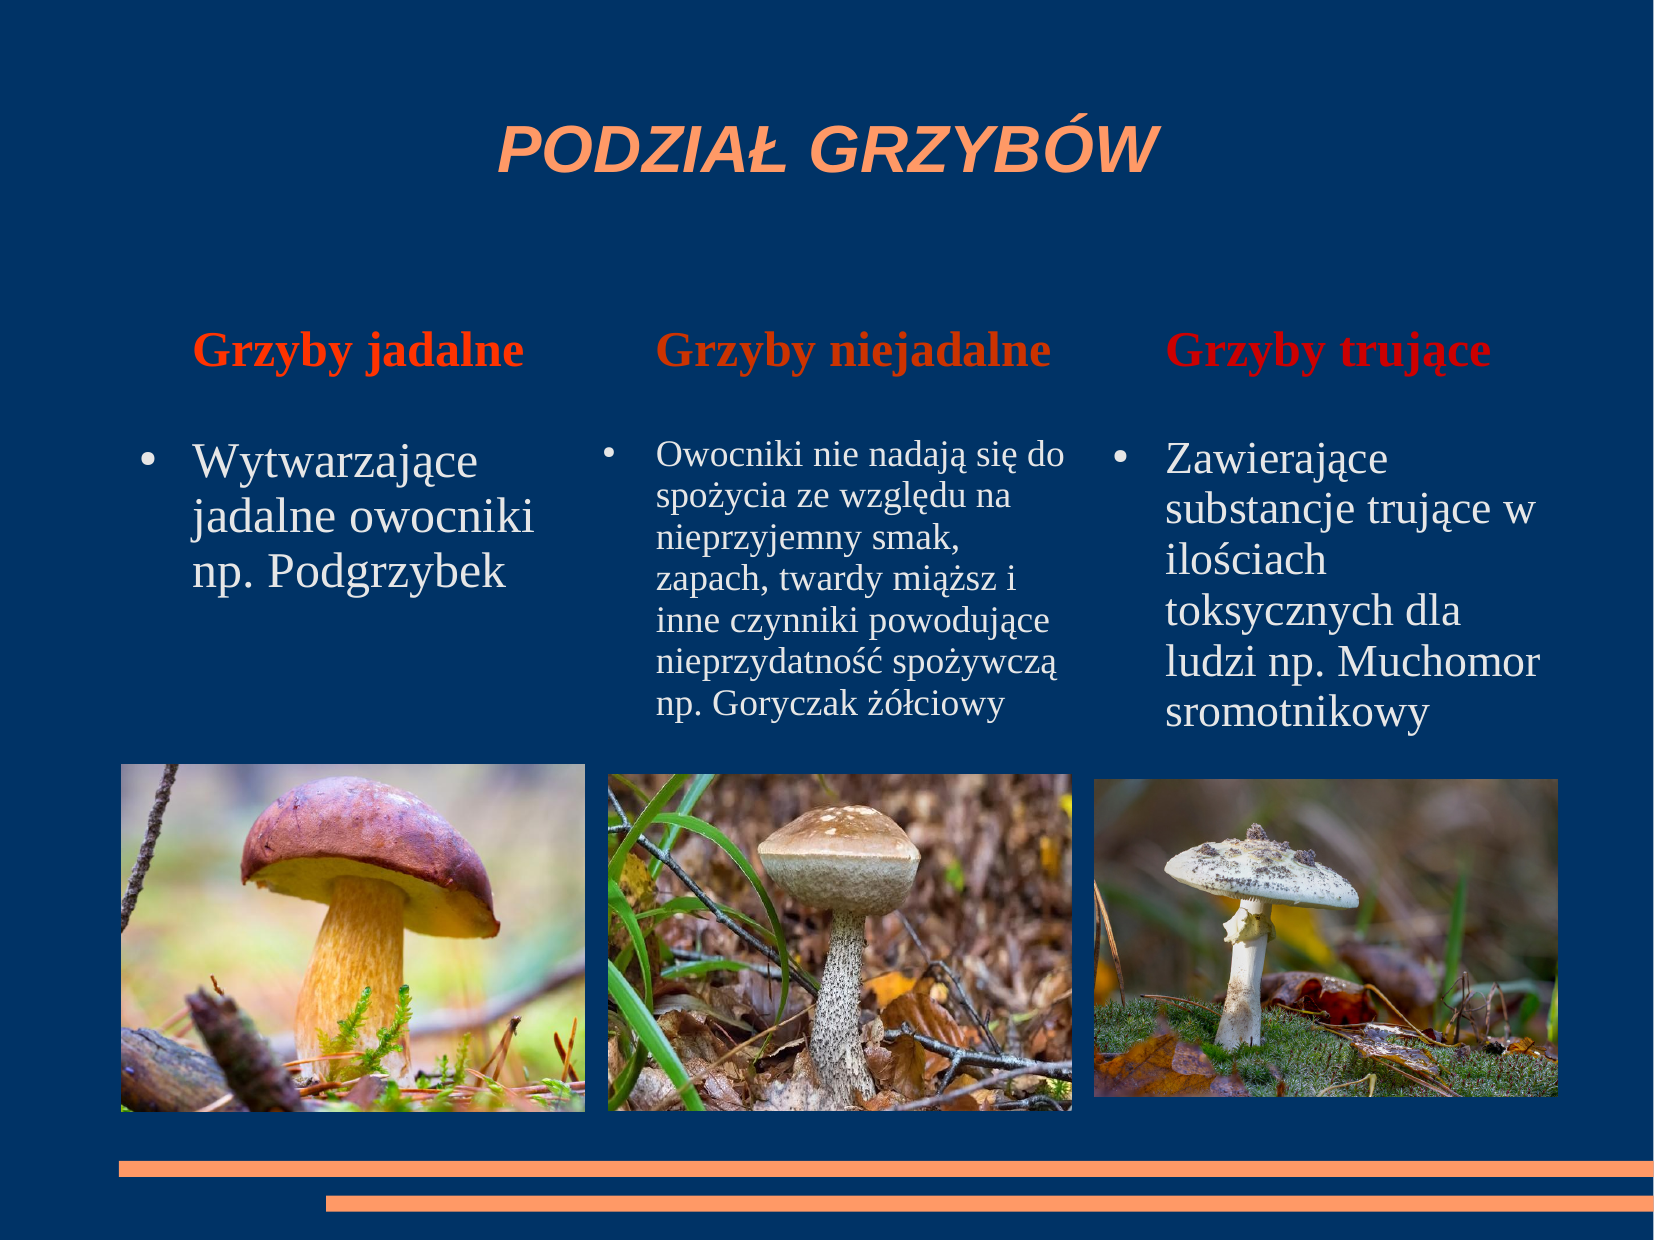

# PODZIAŁ GRZYBÓW
Grzyby jadalne
Wytwarzające jadalne owocniki
np. Podgrzybek
Grzyby niejadalne
Owocniki nie nadają się do spożycia ze względu na nieprzyjemny smak, zapach, twardy miąższ i inne czynniki powodujące nieprzydatność spożywczą
np. Goryczak żółciowy
Grzyby trujące
Zawierające substancje trujące w ilościach toksycznych dla ludzi np. Muchomor sromotnikowy